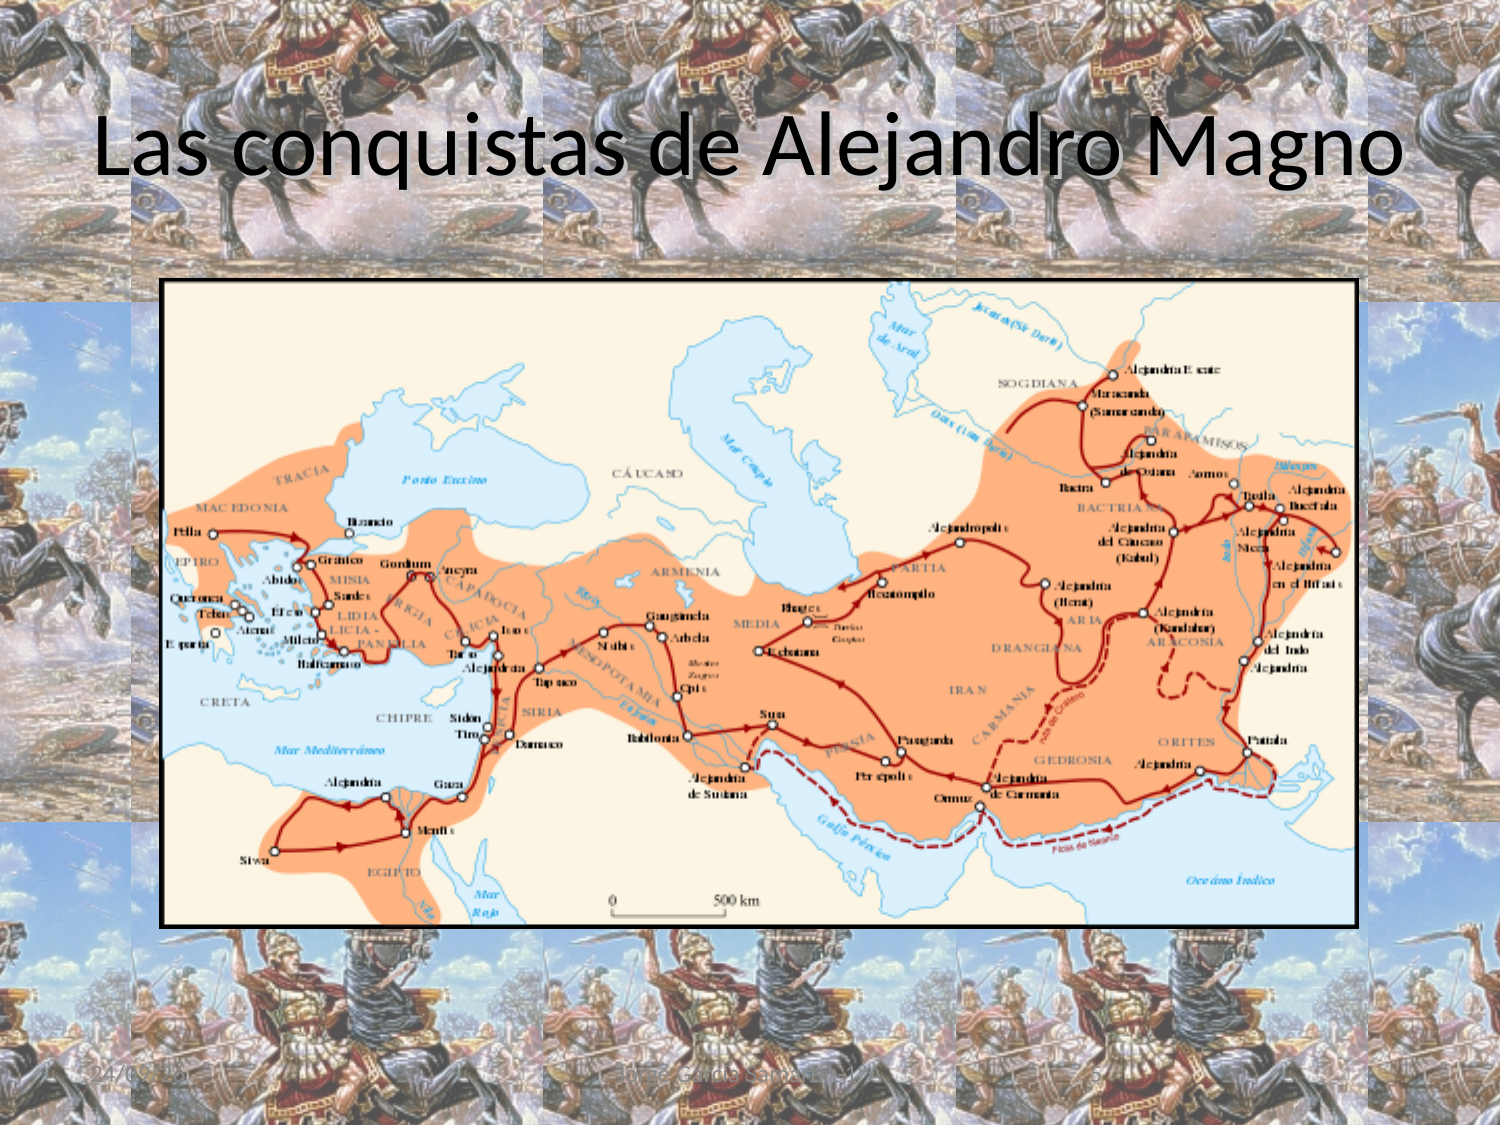

# Las conquistas de Alejandro Magno
Jorge García Samartín-1ºA